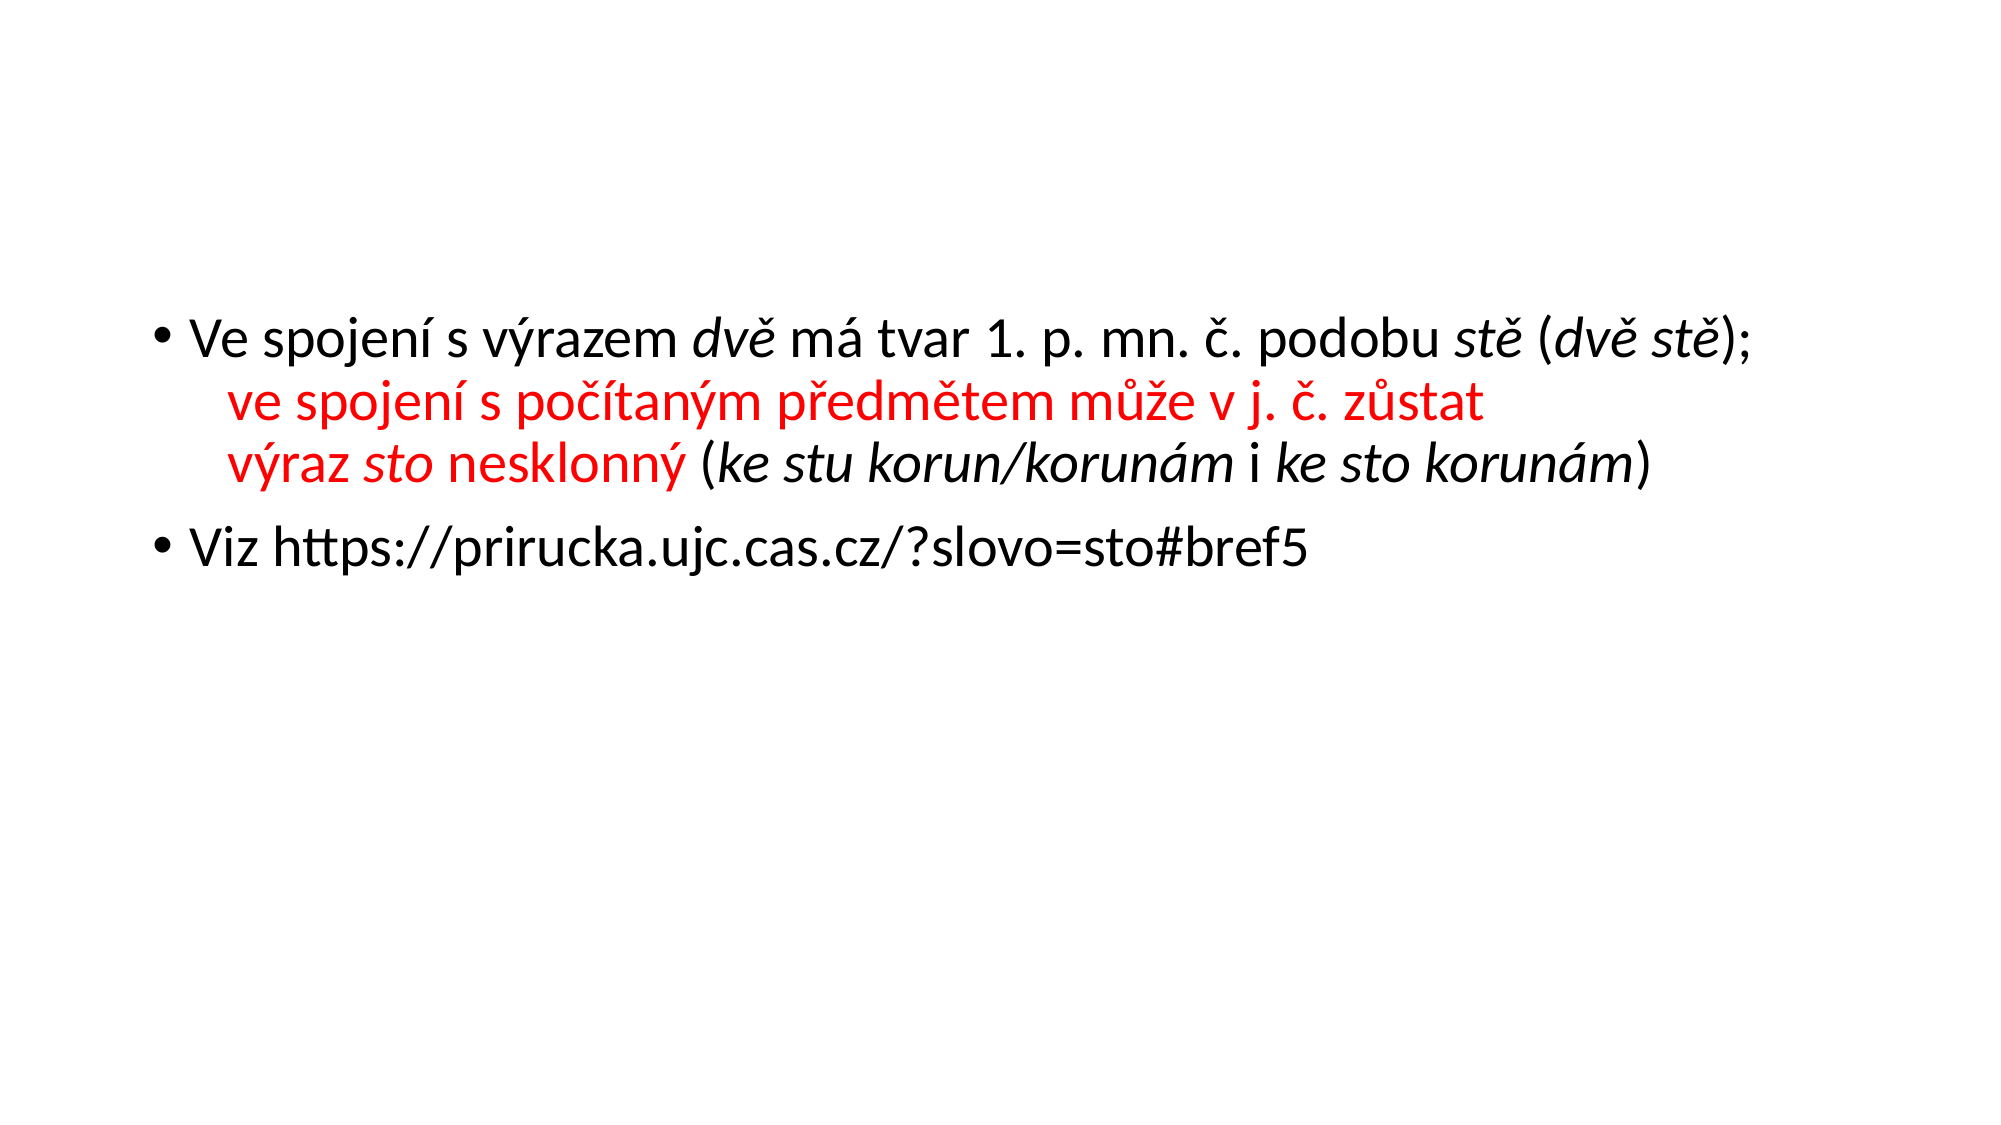

#
Ve spojení s výrazem dvě má tvar 1. p. mn. č. podobu stě (dvě stě);
ve spojení s počítaným předmětem může v j. č. zůstat výraz sto nesklonný (ke stu korun/korunám i ke sto korunám)
Viz https://prirucka.ujc.cas.cz/?slovo=sto#bref5